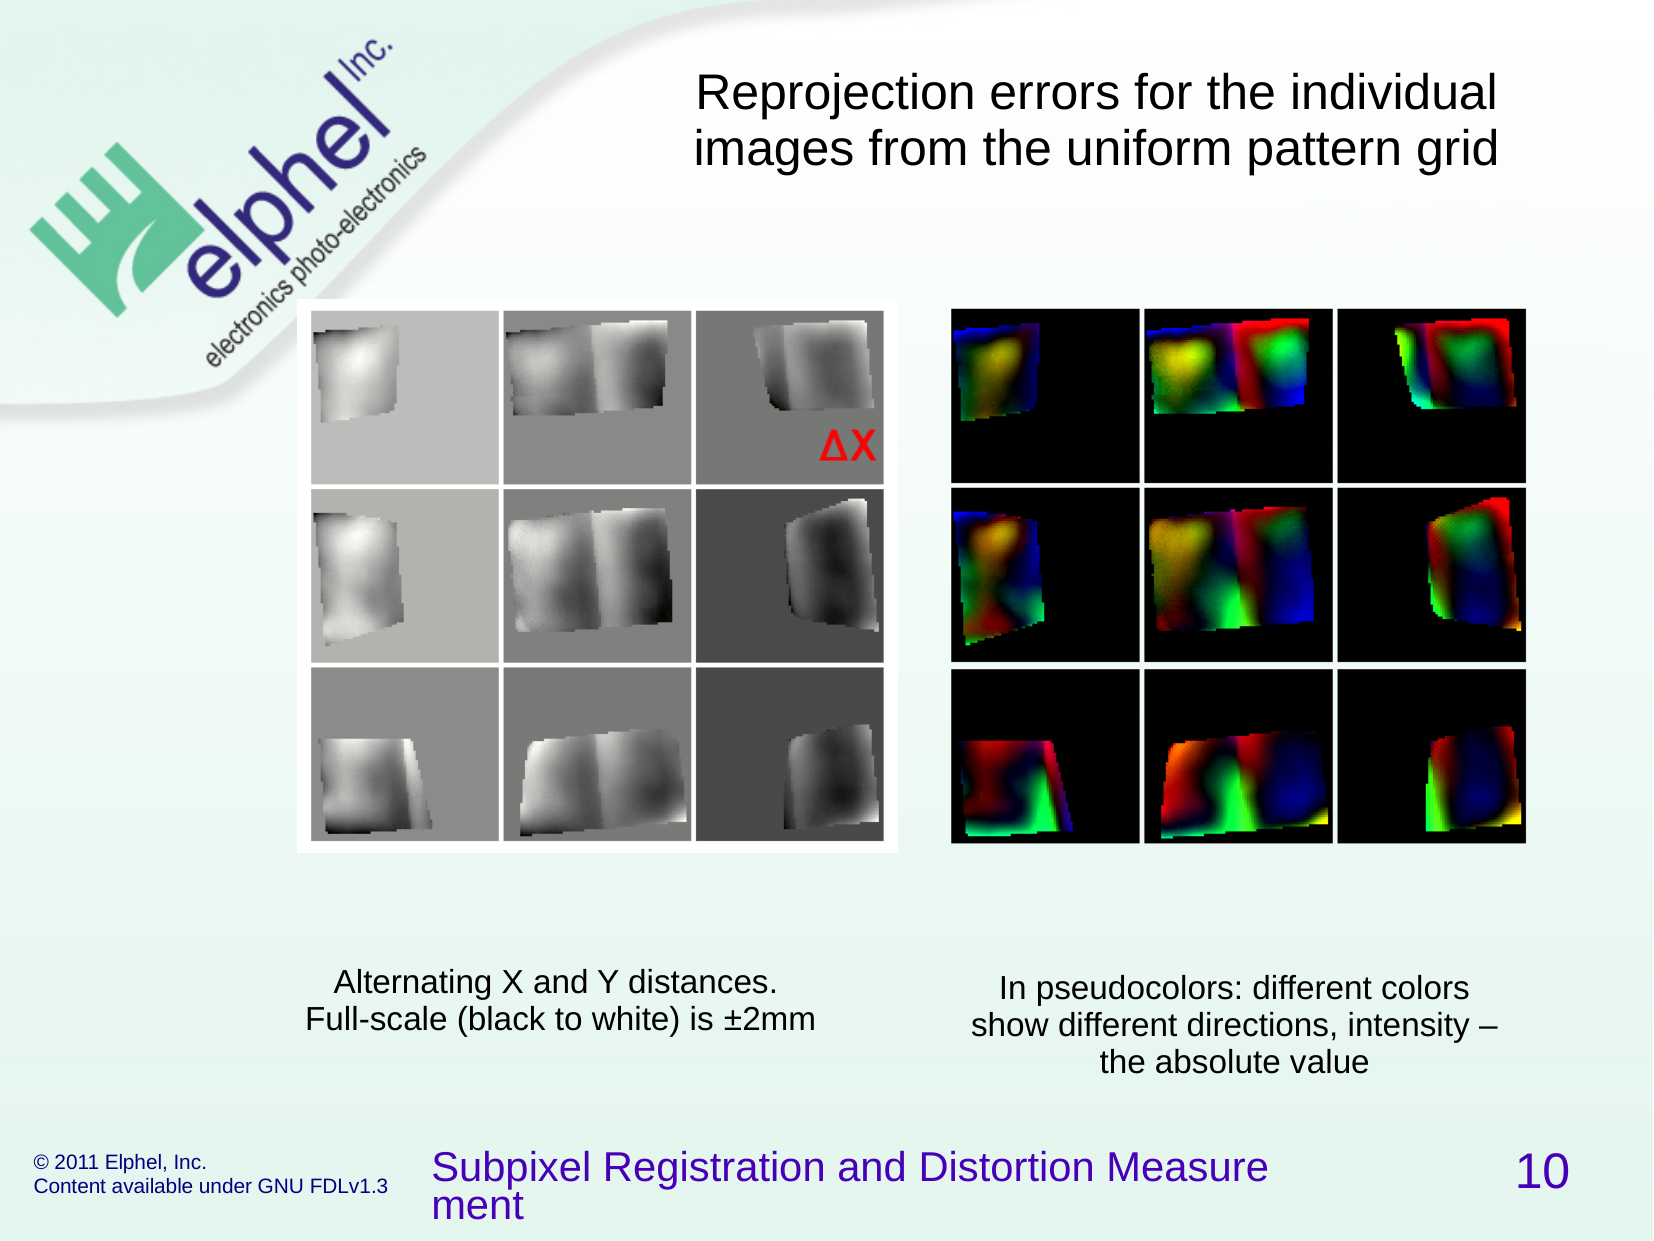

# Reprojection errors for the individual images from the uniform pattern grid
Alternating X and Y distances.
 Full-scale (black to white) is ±2mm
In pseudocolors: different colors show different directions, intensity – the absolute value
Subpixel Registration and Distortion Measurement
10